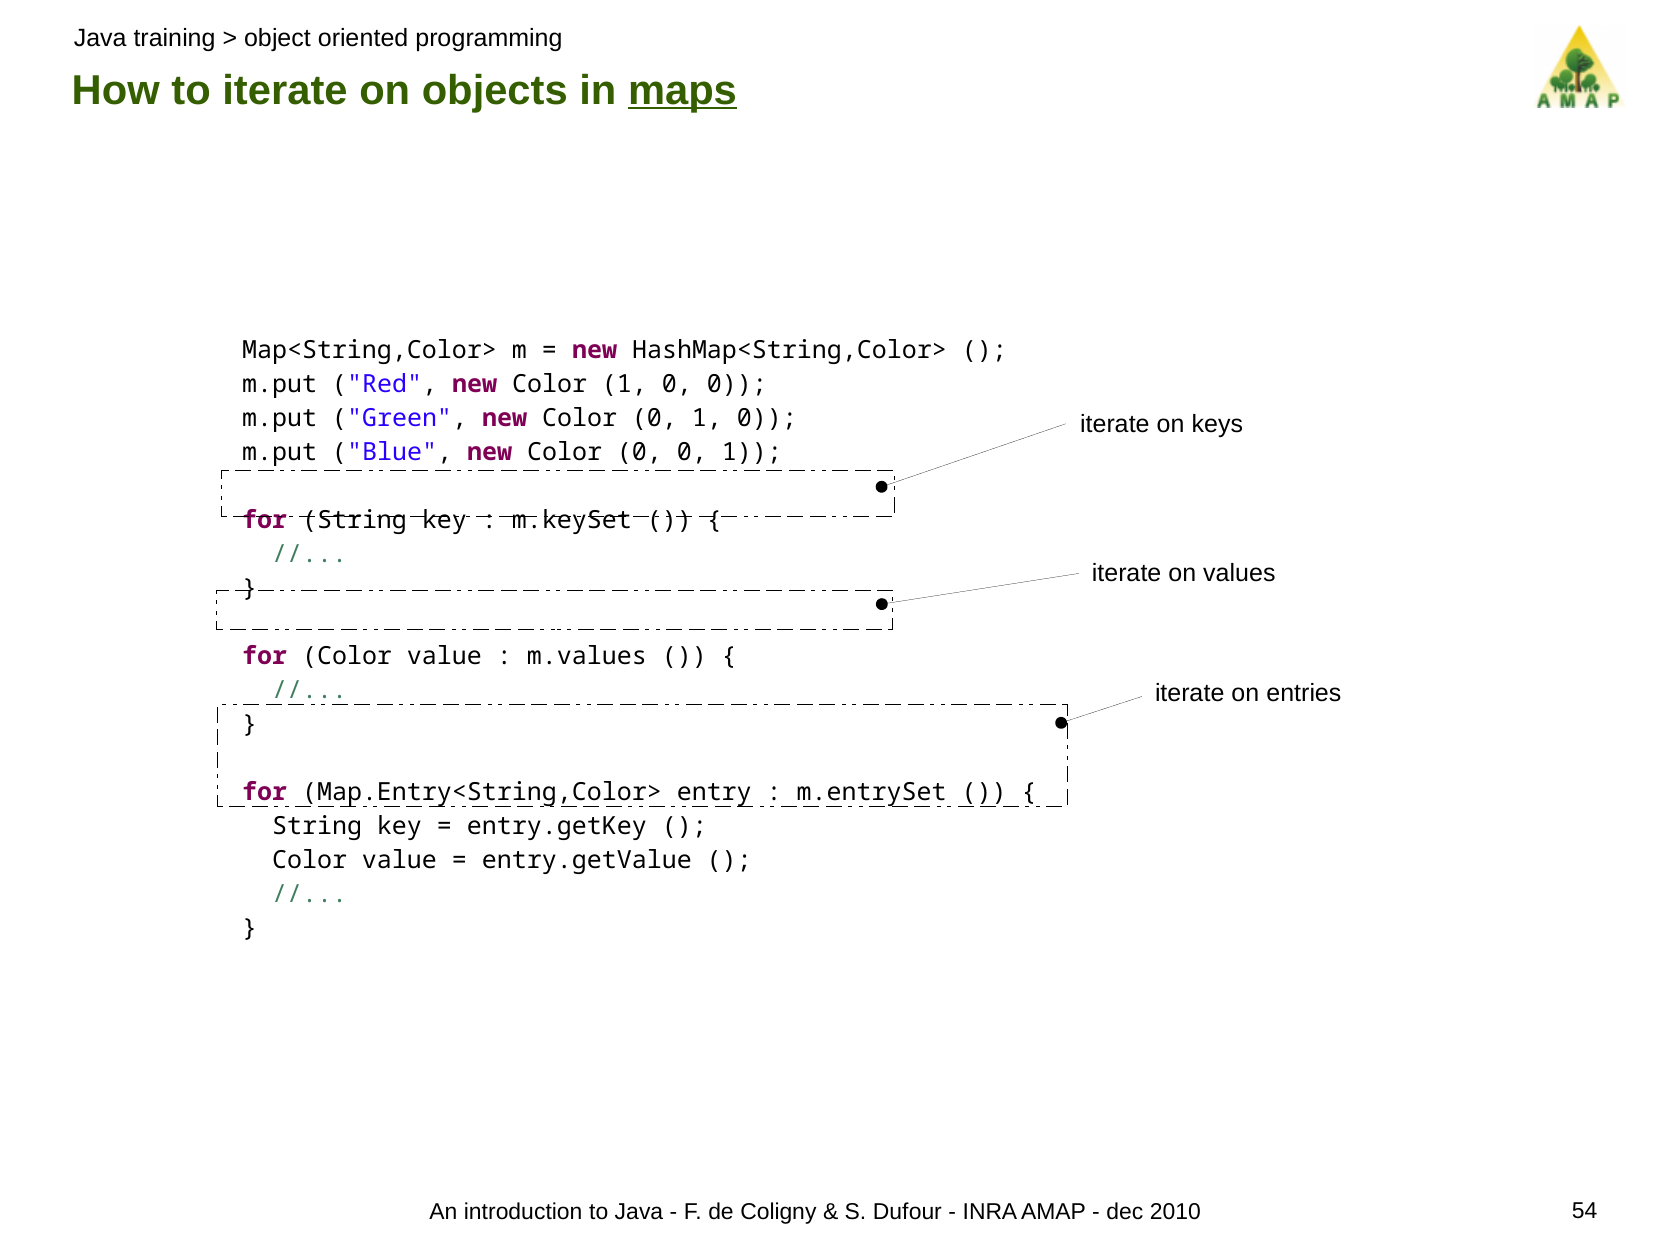

Java training > object oriented programming
How to iterate on objects in maps
Map<String,Color> m = new HashMap<String,Color> ();
m.put ("Red", new Color (1, 0, 0));
m.put ("Green", new Color (0, 1, 0));
m.put ("Blue", new Color (0, 0, 1));
for (String key : m.keySet ()) {
 //...
}
for (Color value : m.values ()) {
 //...
}
for (Map.Entry<String,Color> entry : m.entrySet ()) {
 String key = entry.getKey ();
 Color value = entry.getValue ();
 //...
}
iterate on keys
iterate on values
iterate on entries
54